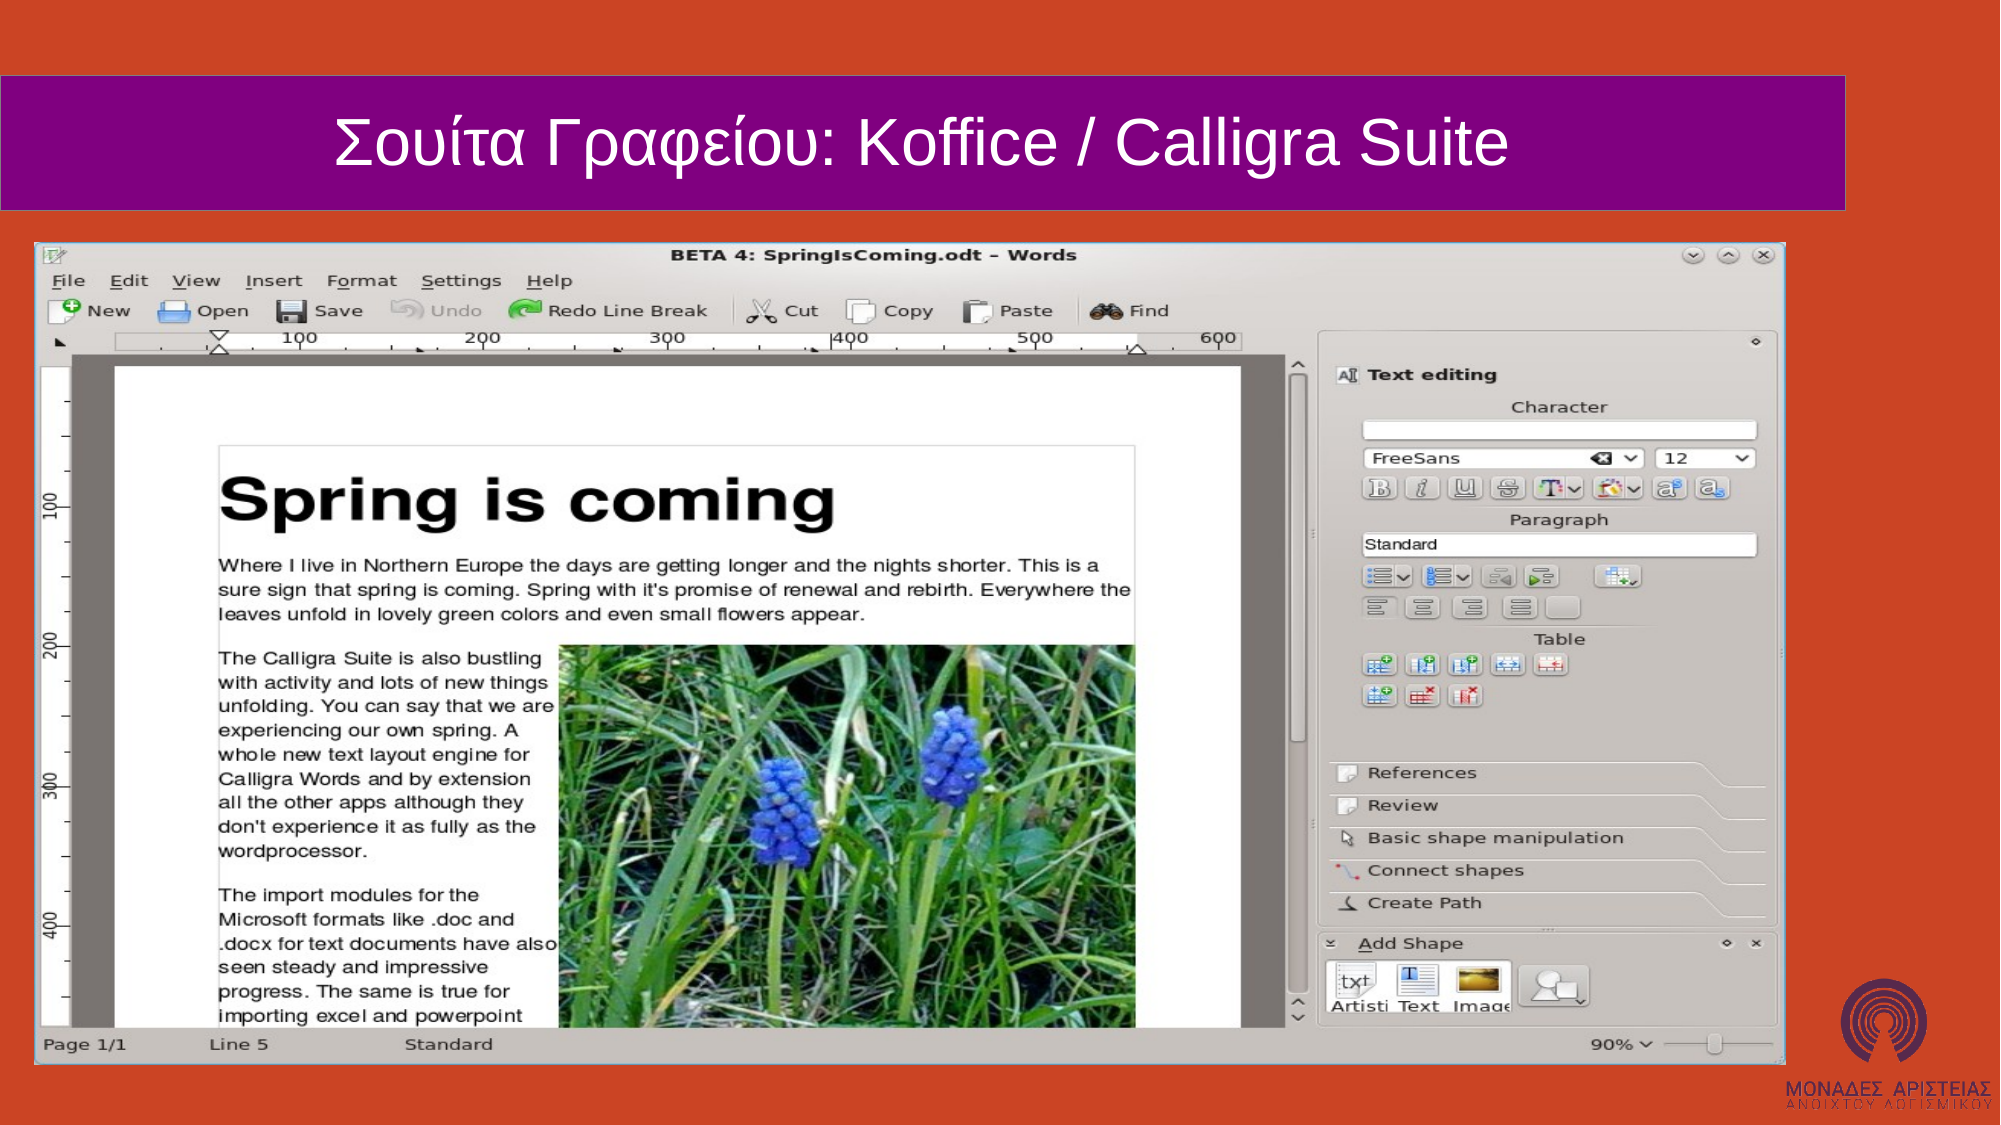

Σουίτα Γραφείου: Koffice / Calligra Suite
Το KOffice είναι μια δωρεάν και open source σουίτα γραφείου από το γραφικό περιβάλλον KDE για συστήματα Unix και Windows
KOffice περιέχει έναν επεξεργαστή κειμένου (KWord), ένα υπολογιστικό φύλλο (KSpread), ένα πρόγραμμα παρουσίασης (KPresenter), και μια σειρά από άλλα στοιχεία
Η ανάπτυξη ξεκίνησε το 1997, ενώ δύο σημαντικές εκδόσεις του KOffice κυκλοφόρησαν: Έκδοση 1.0 για το 2000 και 2.0 το 2009
Calligra περιέχει τον επεξεργαστή κειμένου (Calligra Words), ένα υπολογιστικό φύλλο (Calligra Sheets), ένα πρόγραμμα παρουσίασης (Calligra Stage), και μια σειρά από άλλα στοιχεία
Ιστοσελίδα: https://www.calligra.org/